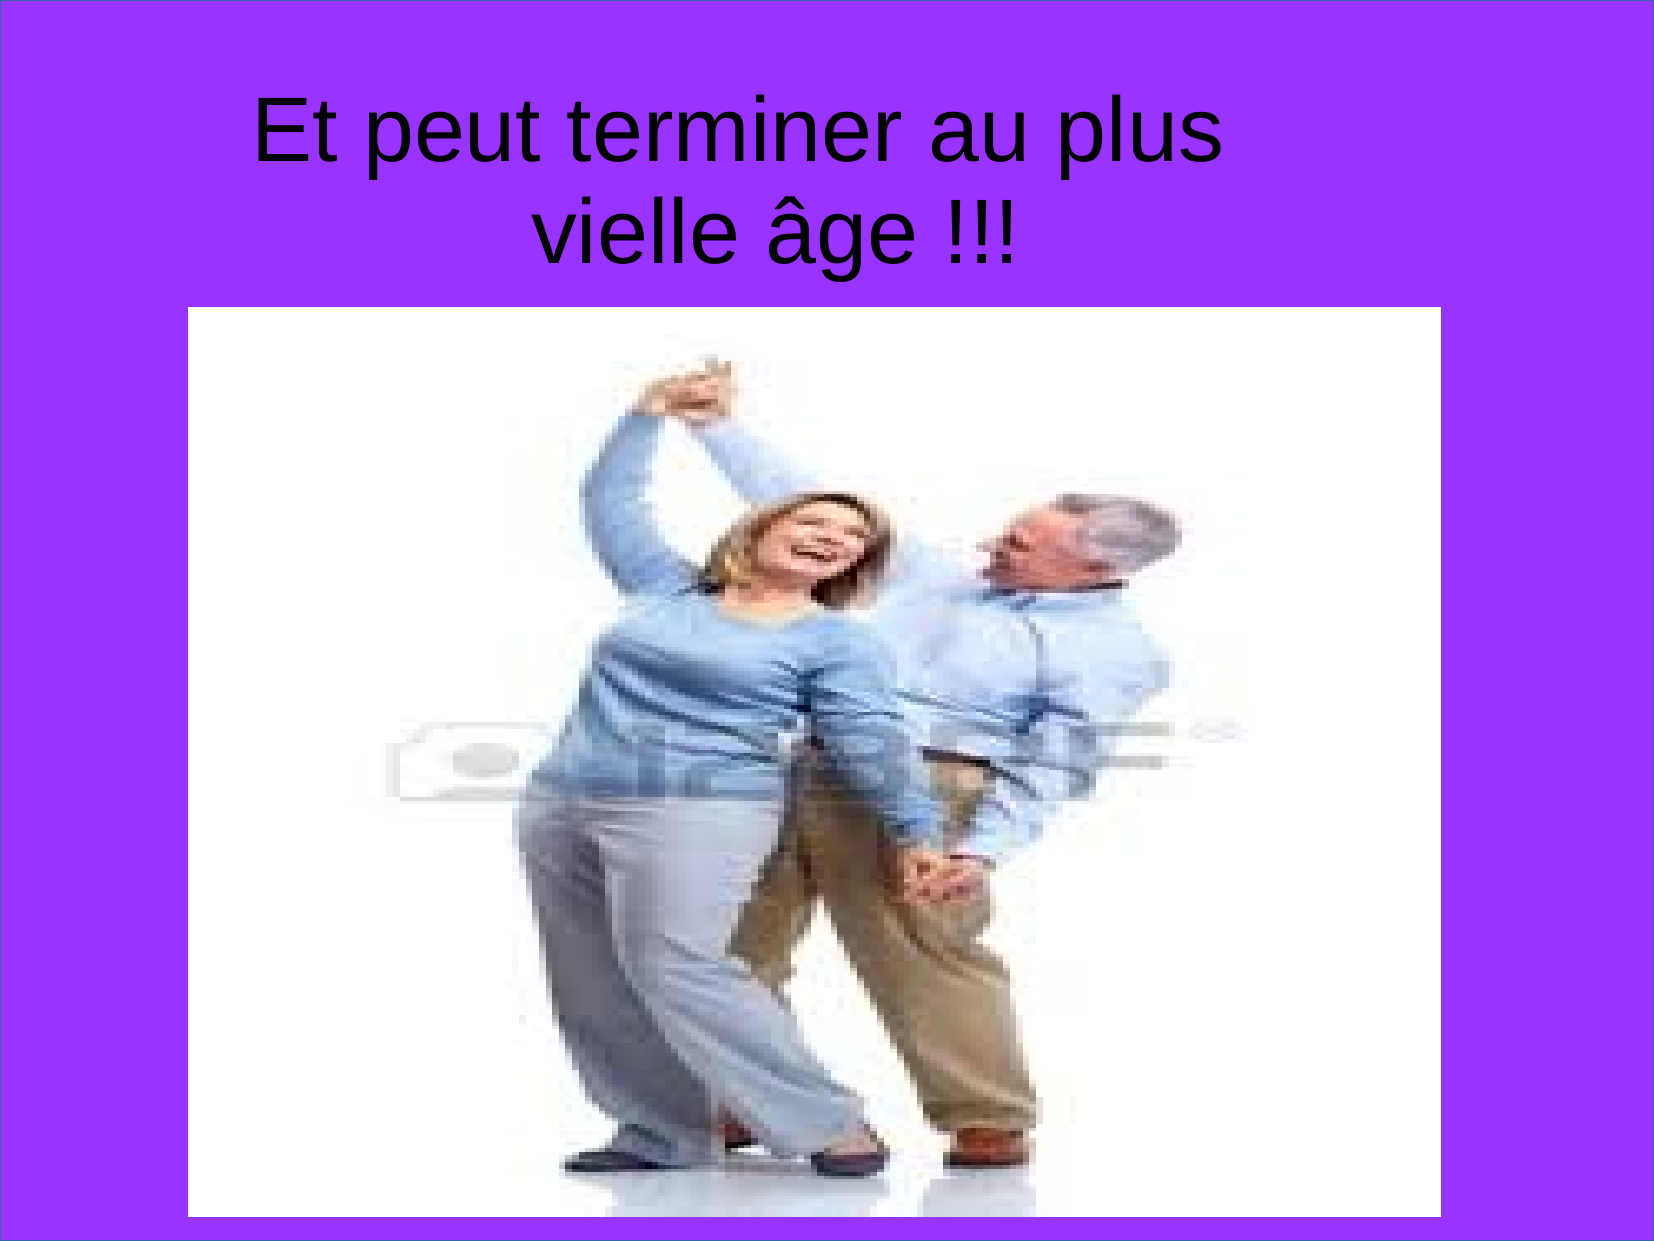

Et peut terminer au plus vielle âge !!!